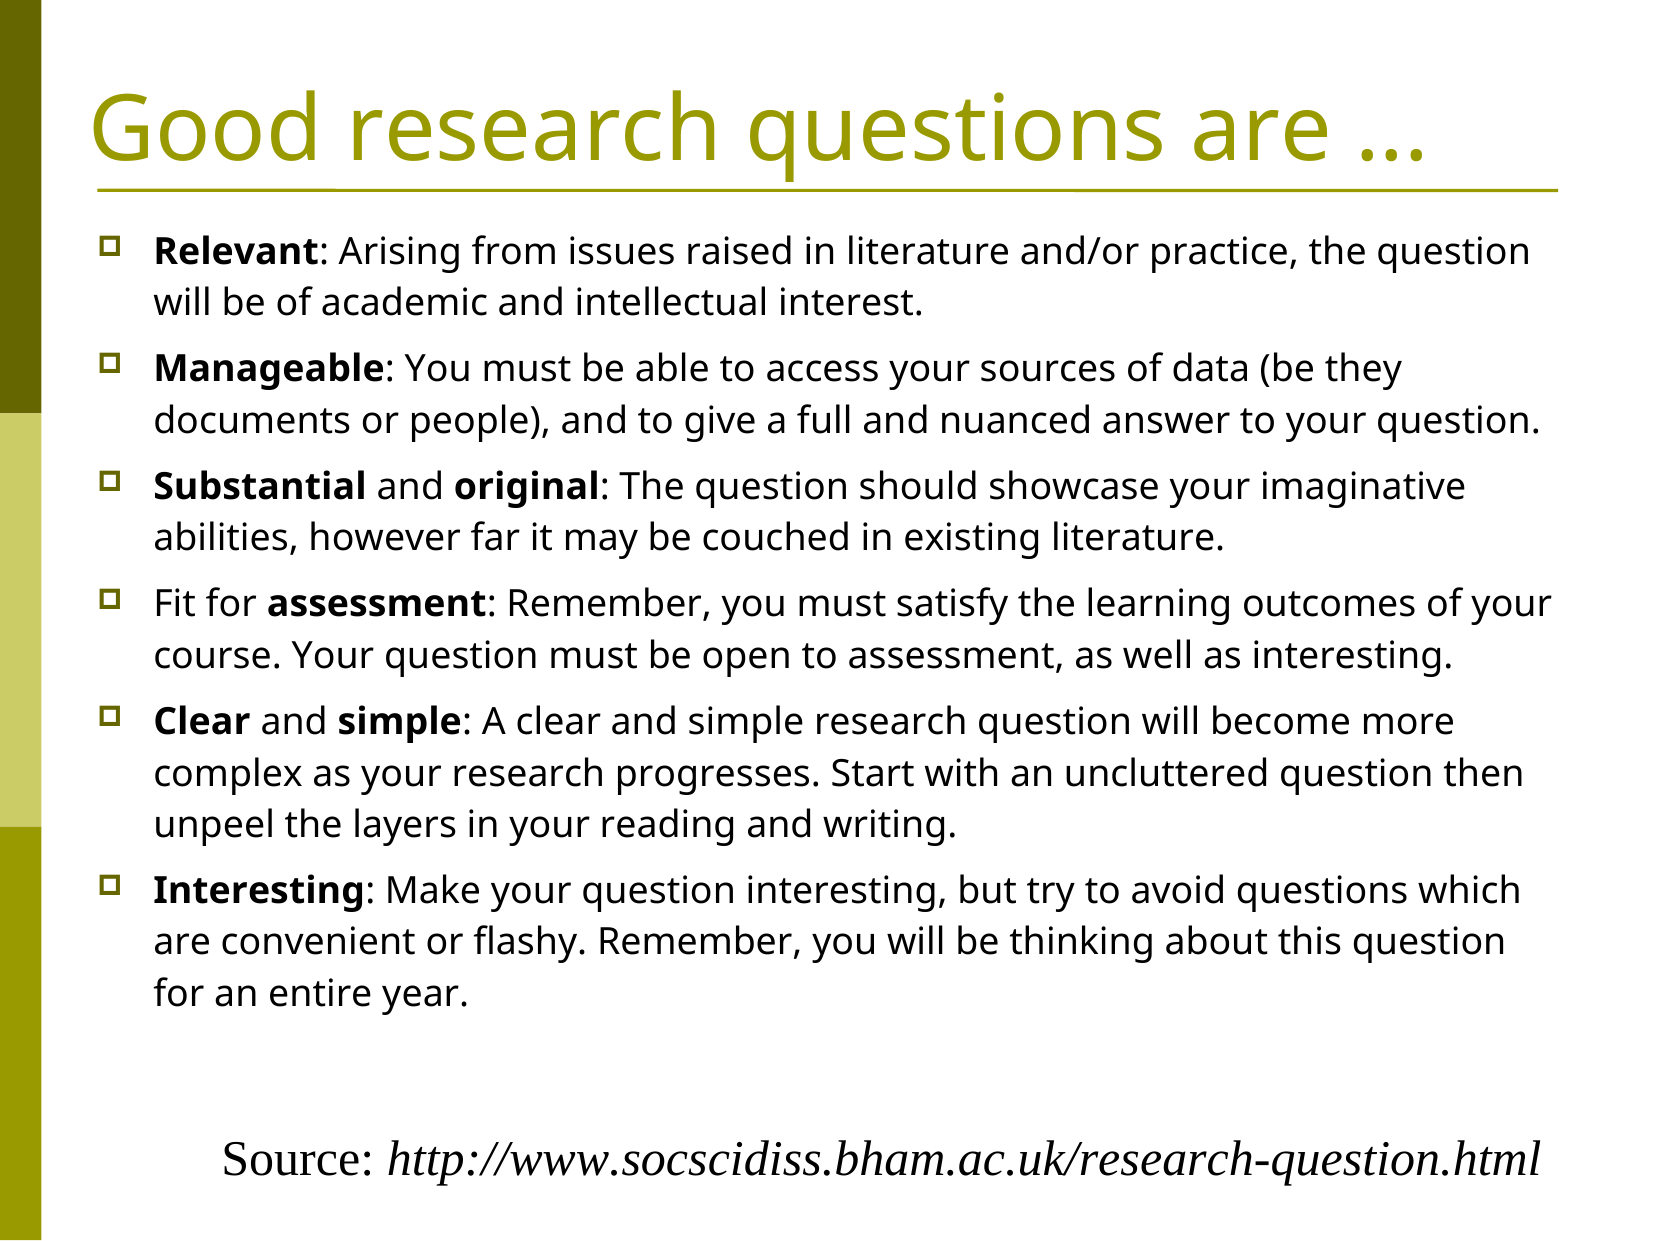

# Good research questions are ...
Relevant: Arising from issues raised in literature and/or practice, the question will be of academic and intellectual interest.
Manageable: You must be able to access your sources of data (be they documents or people), and to give a full and nuanced answer to your question.
Substantial and original: The question should showcase your imaginative abilities, however far it may be couched in existing literature.
Fit for assessment: Remember, you must satisfy the learning outcomes of your course. Your question must be open to assessment, as well as interesting.
Clear and simple: A clear and simple research question will become more complex as your research progresses. Start with an uncluttered question then unpeel the layers in your reading and writing.
Interesting: Make your question interesting, but try to avoid questions which are convenient or flashy. Remember, you will be thinking about this question for an entire year.
Source: http://www.socscidiss.bham.ac.uk/research-question.html